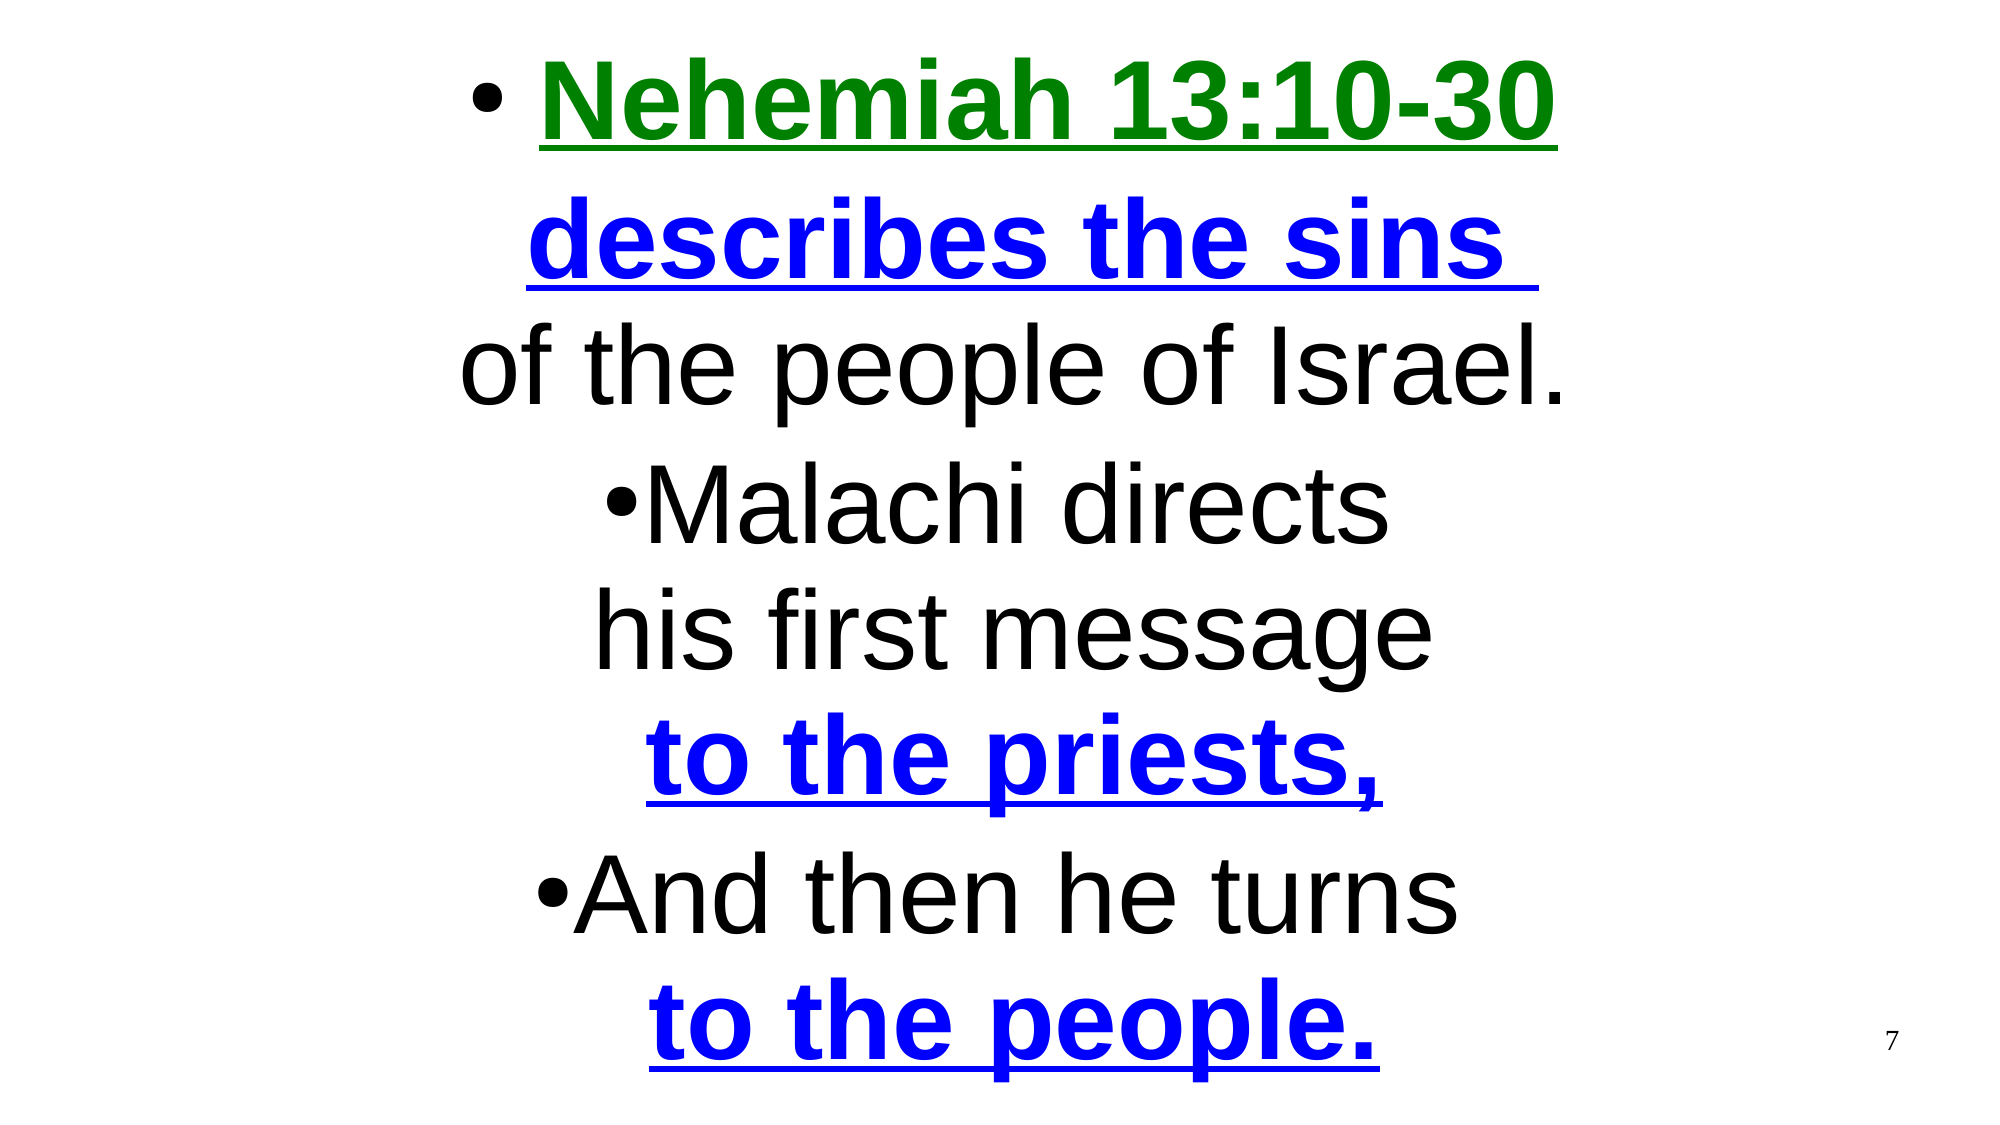

# Nehemiah 13:10-30
describes the sins
of the people of Israel.
Malachi directs
his first message
to the priests,
And then he turns
to the people.
7